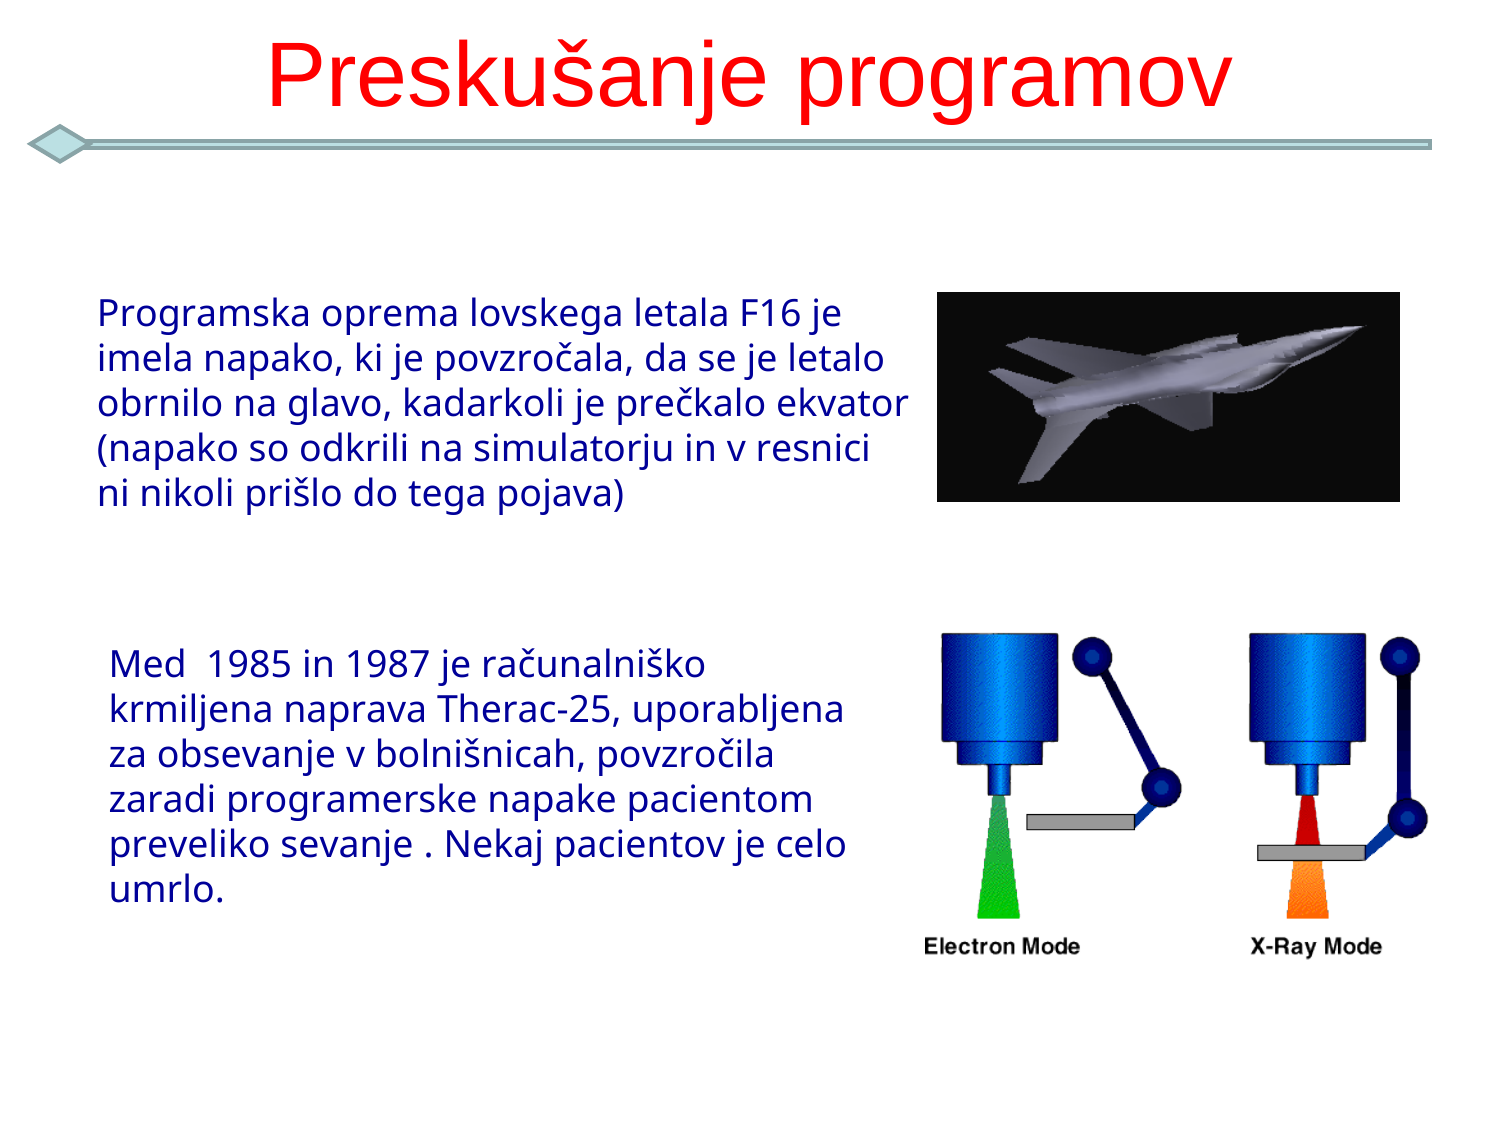

# Preskušanje programov
Programska oprema lovskega letala F16 je imela napako, ki je povzročala, da se je letalo obrnilo na glavo, kadarkoli je prečkalo ekvator (napako so odkrili na simulatorju in v resnici ni nikoli prišlo do tega pojava)
Med 1985 in 1987 je računalniško krmiljena naprava Therac-25, uporabljena za obsevanje v bolnišnicah, povzročila zaradi programerske napake pacientom preveliko sevanje . Nekaj pacientov je celo umrlo.